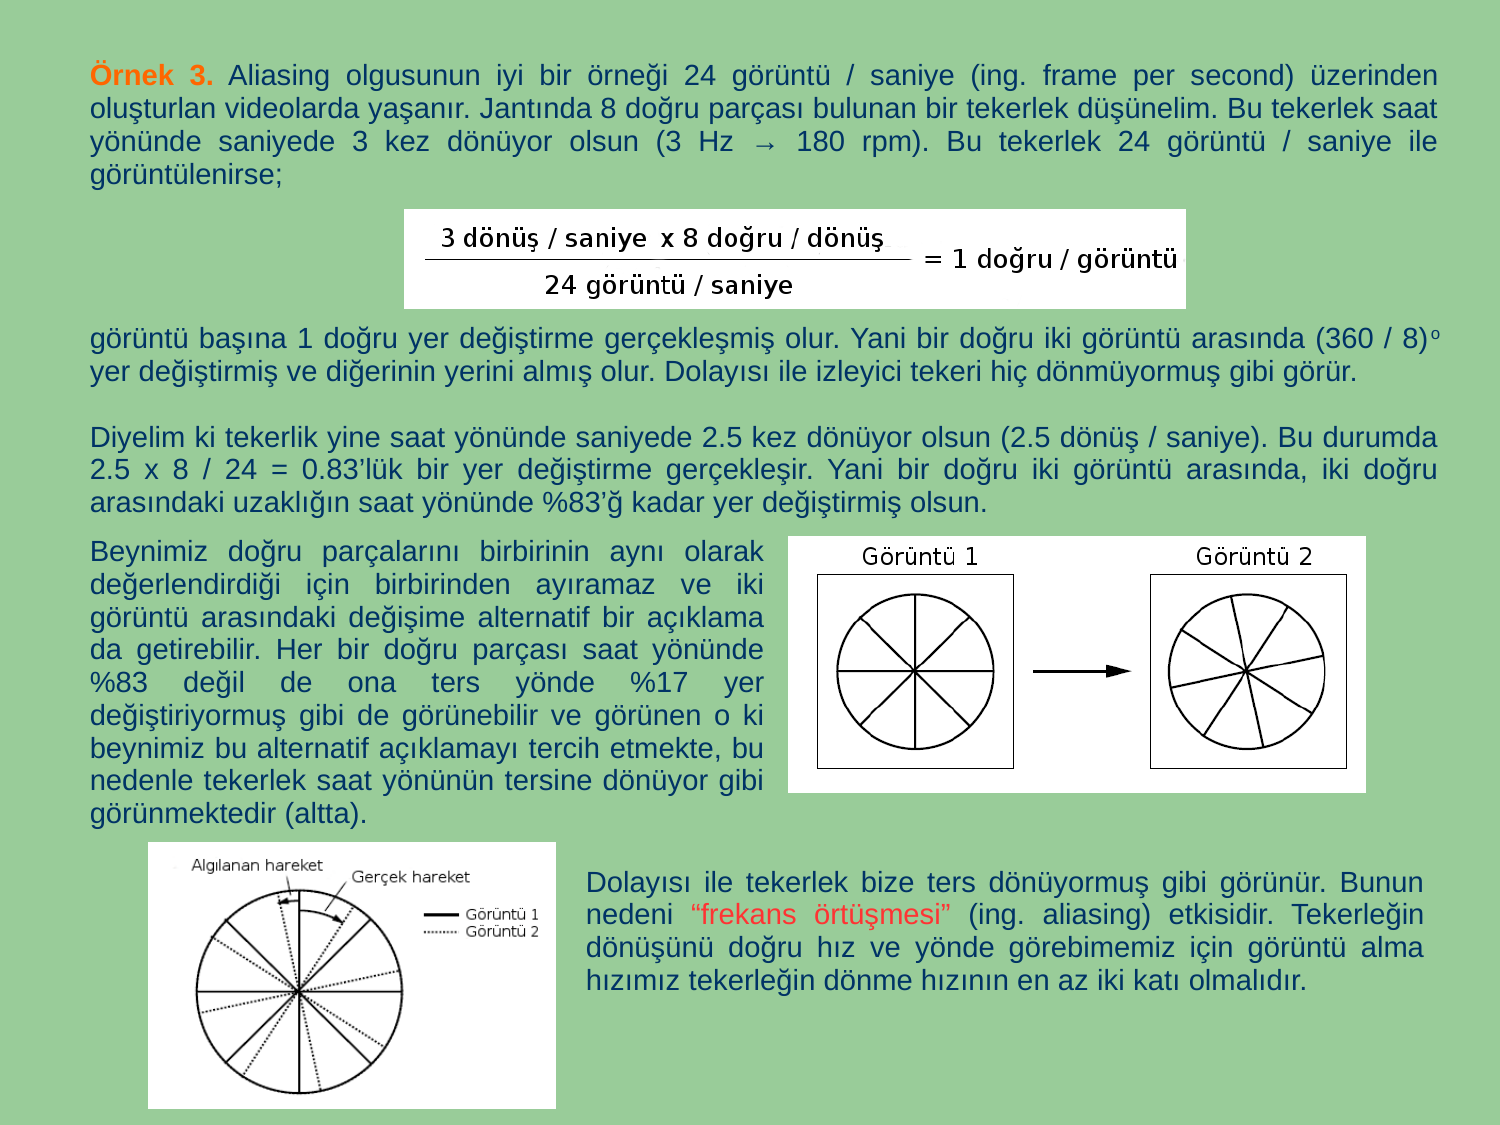

Örnek 3. Aliasing olgusunun iyi bir örneği 24 görüntü / saniye (ing. frame per second) üzerinden oluşturlan videolarda yaşanır. Jantında 8 doğru parçası bulunan bir tekerlek düşünelim. Bu tekerlek saat yönünde saniyede 3 kez dönüyor olsun (3 Hz → 180 rpm). Bu tekerlek 24 görüntü / saniye ile görüntülenirse;
görüntü başına 1 doğru yer değiştirme gerçekleşmiş olur. Yani bir doğru iki görüntü arasında (360 / 8)o yer değiştirmiş ve diğerinin yerini almış olur. Dolayısı ile izleyici tekeri hiç dönmüyormuş gibi görür.
Diyelim ki tekerlik yine saat yönünde saniyede 2.5 kez dönüyor olsun (2.5 dönüş / saniye). Bu durumda 2.5 x 8 / 24 = 0.83’lük bir yer değiştirme gerçekleşir. Yani bir doğru iki görüntü arasında, iki doğru arasındaki uzaklığın saat yönünde %83’ğ kadar yer değiştirmiş olsun.
Beynimiz doğru parçalarını birbirinin aynı olarak değerlendirdiği için birbirinden ayıramaz ve iki görüntü arasındaki değişime alternatif bir açıklama da getirebilir. Her bir doğru parçası saat yönünde %83 değil de ona ters yönde %17 yer değiştiriyormuş gibi de görünebilir ve görünen o ki beynimiz bu alternatif açıklamayı tercih etmekte, bu nedenle tekerlek saat yönünün tersine dönüyor gibi görünmektedir (altta).
Dolayısı ile tekerlek bize ters dönüyormuş gibi görünür. Bunun nedeni “frekans örtüşmesi” (ing. aliasing) etkisidir. Tekerleğin dönüşünü doğru hız ve yönde görebimemiz için görüntü alma hızımız tekerleğin dönme hızının en az iki katı olmalıdır.